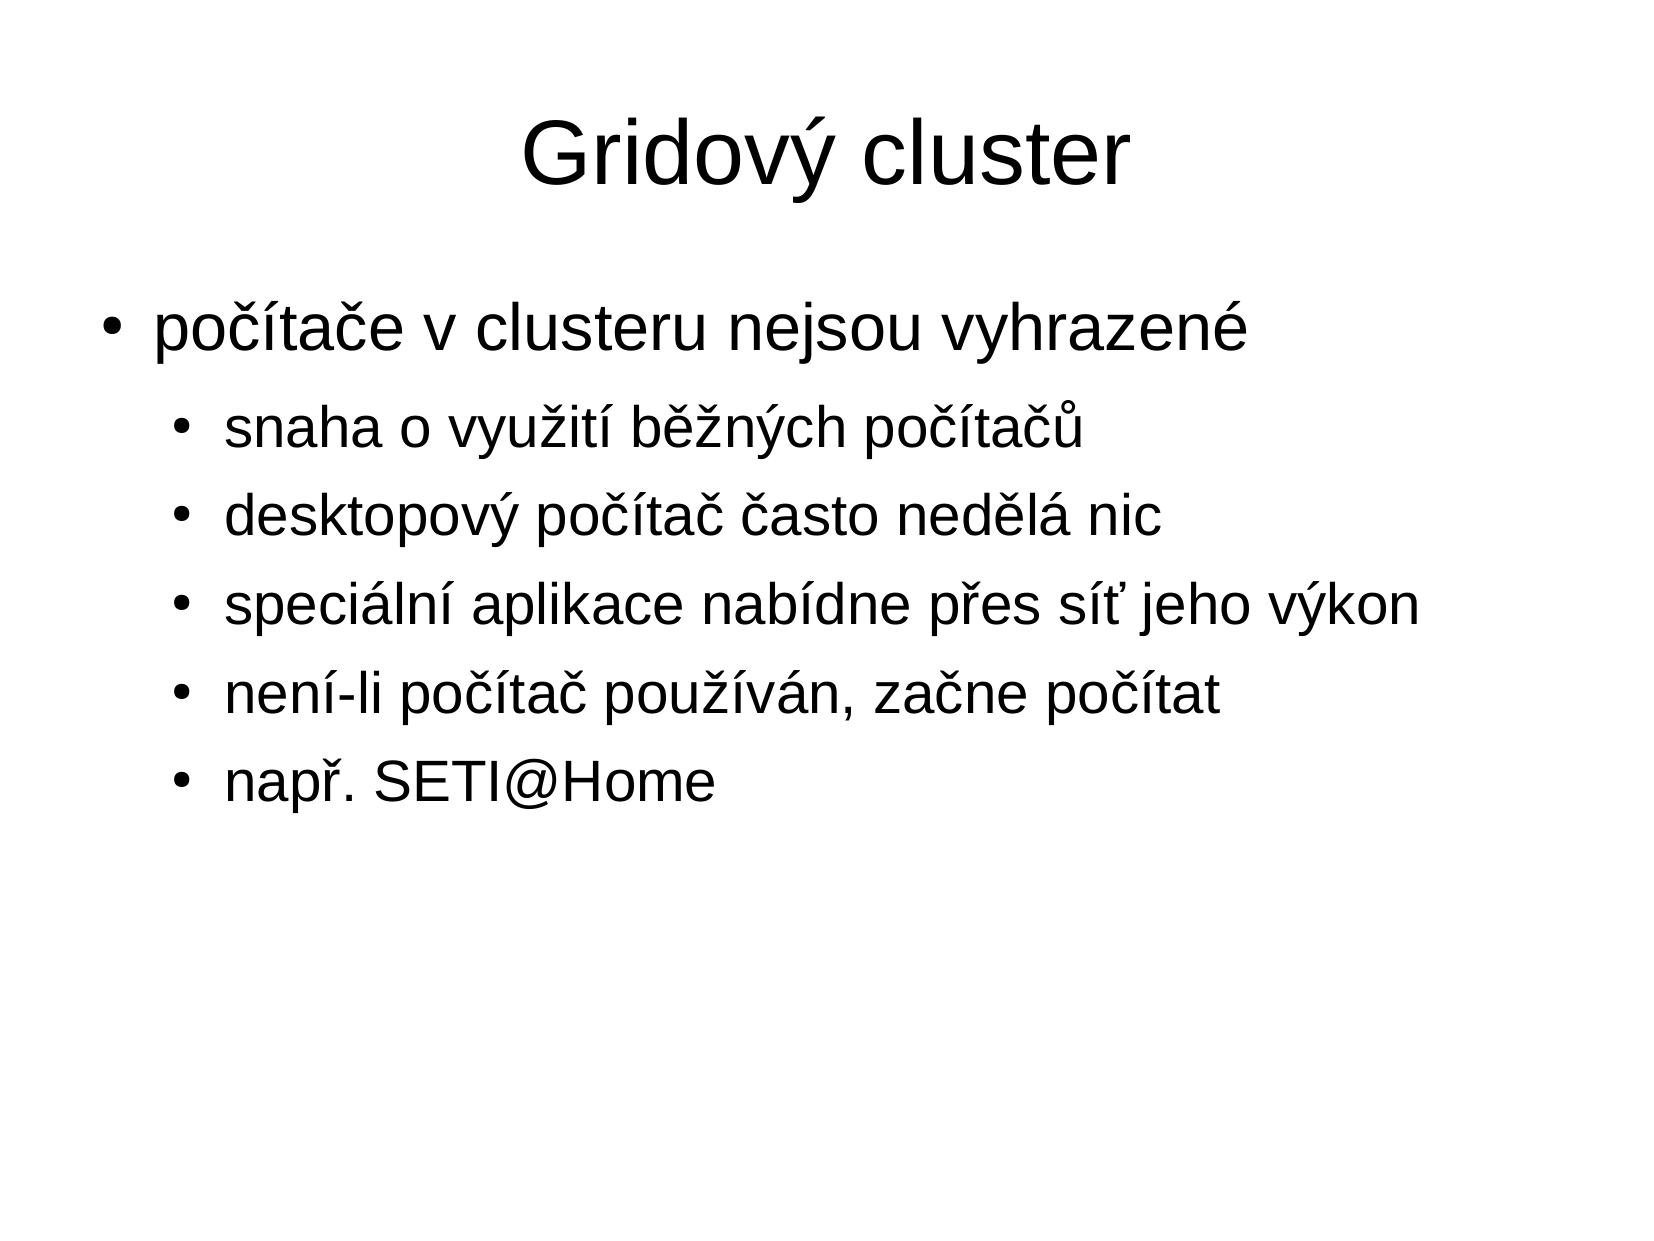

# Gridový cluster
počítače v clusteru nejsou vyhrazené
snaha o využití běžných počítačů
desktopový počítač často nedělá nic
speciální aplikace nabídne přes síť jeho výkon
není-li počítač používán, začne počítat
např. SETI@Home